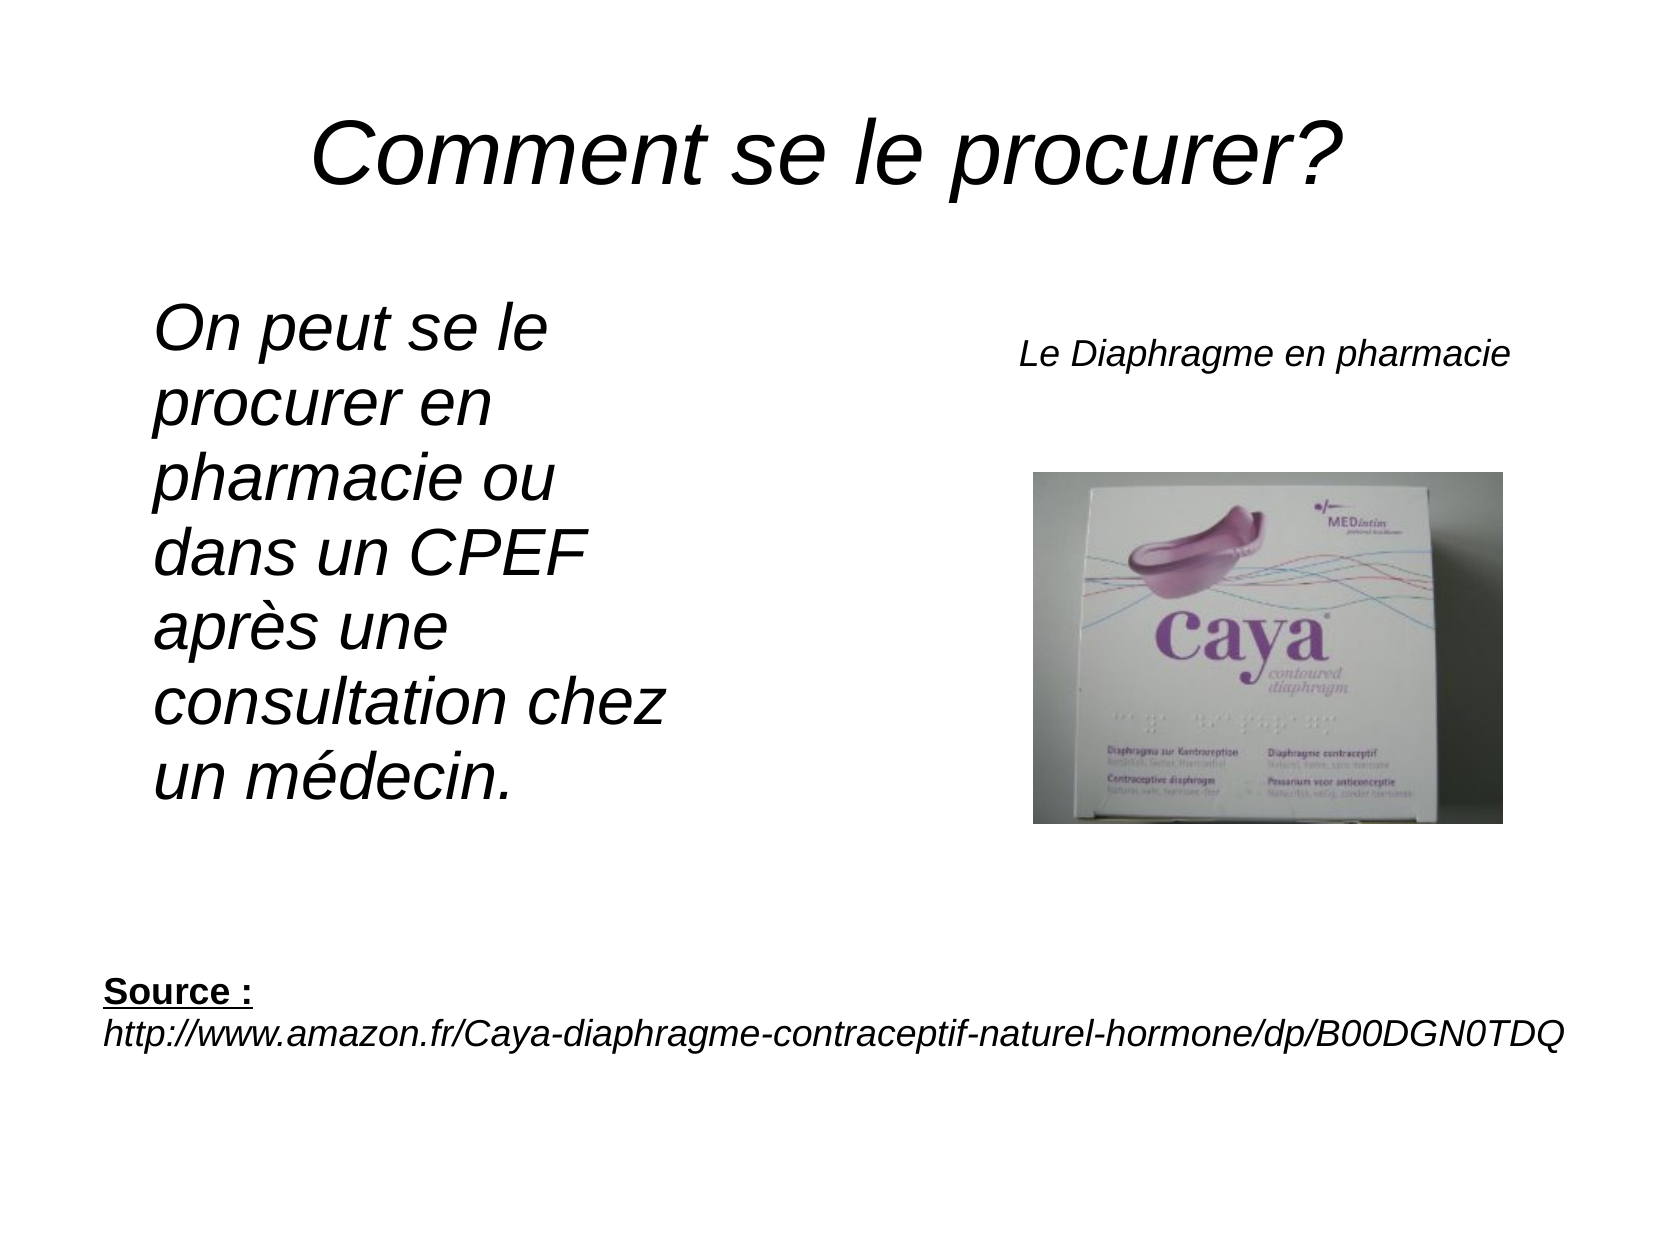

# Comment se le procurer?
On peut se le procurer en pharmacie ou dans un CPEF après une consultation chez un médecin.
Le Diaphragme en pharmacie
Source :
http://www.amazon.fr/Caya-diaphragme-contraceptif-naturel-hormone/dp/B00DGN0TDQ